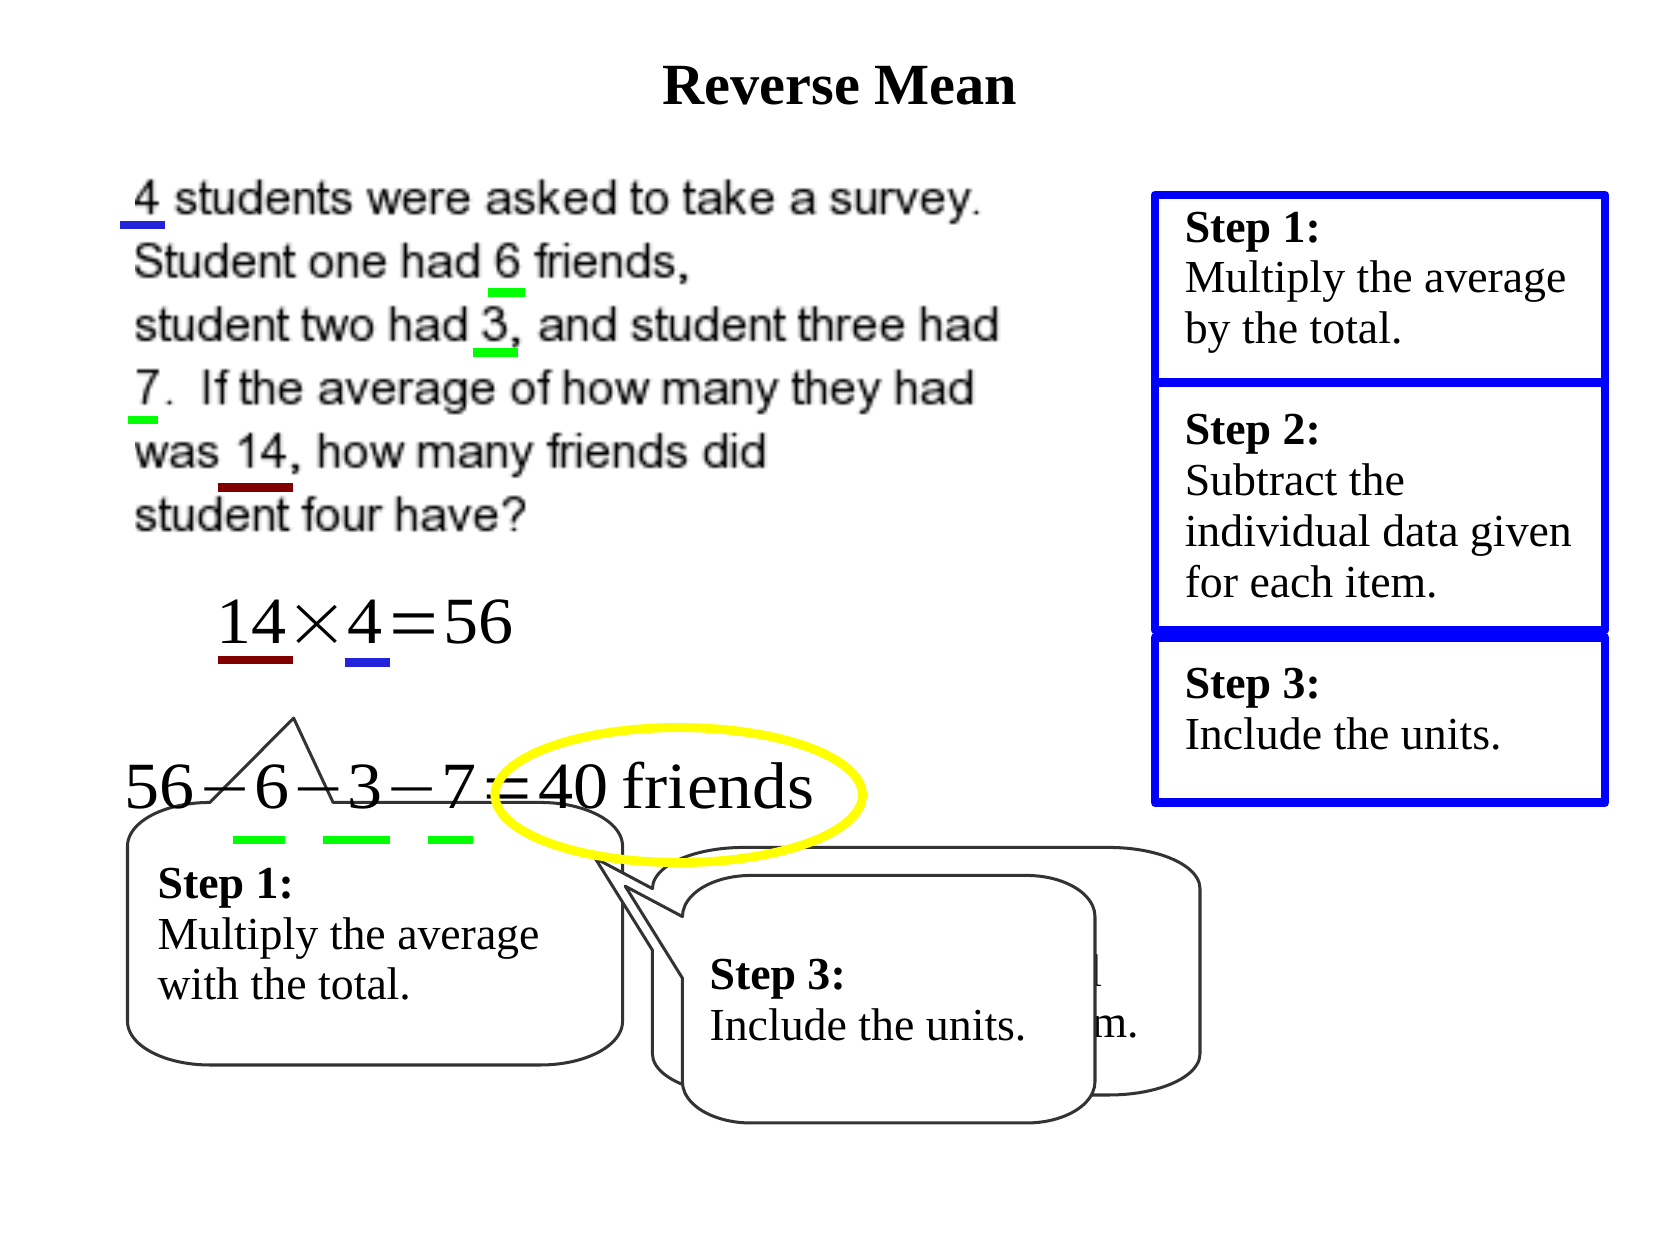

Reverse Mean
Step 1:
Multiply the average by the total.
Step 2:
Subtract the individual data given for each item.
Step 3:
Include the units.
Step 1:
Multiply the average
with the total.
Step 2:
Subtract the individual
data given for each item.
Step 3:
Include the units.